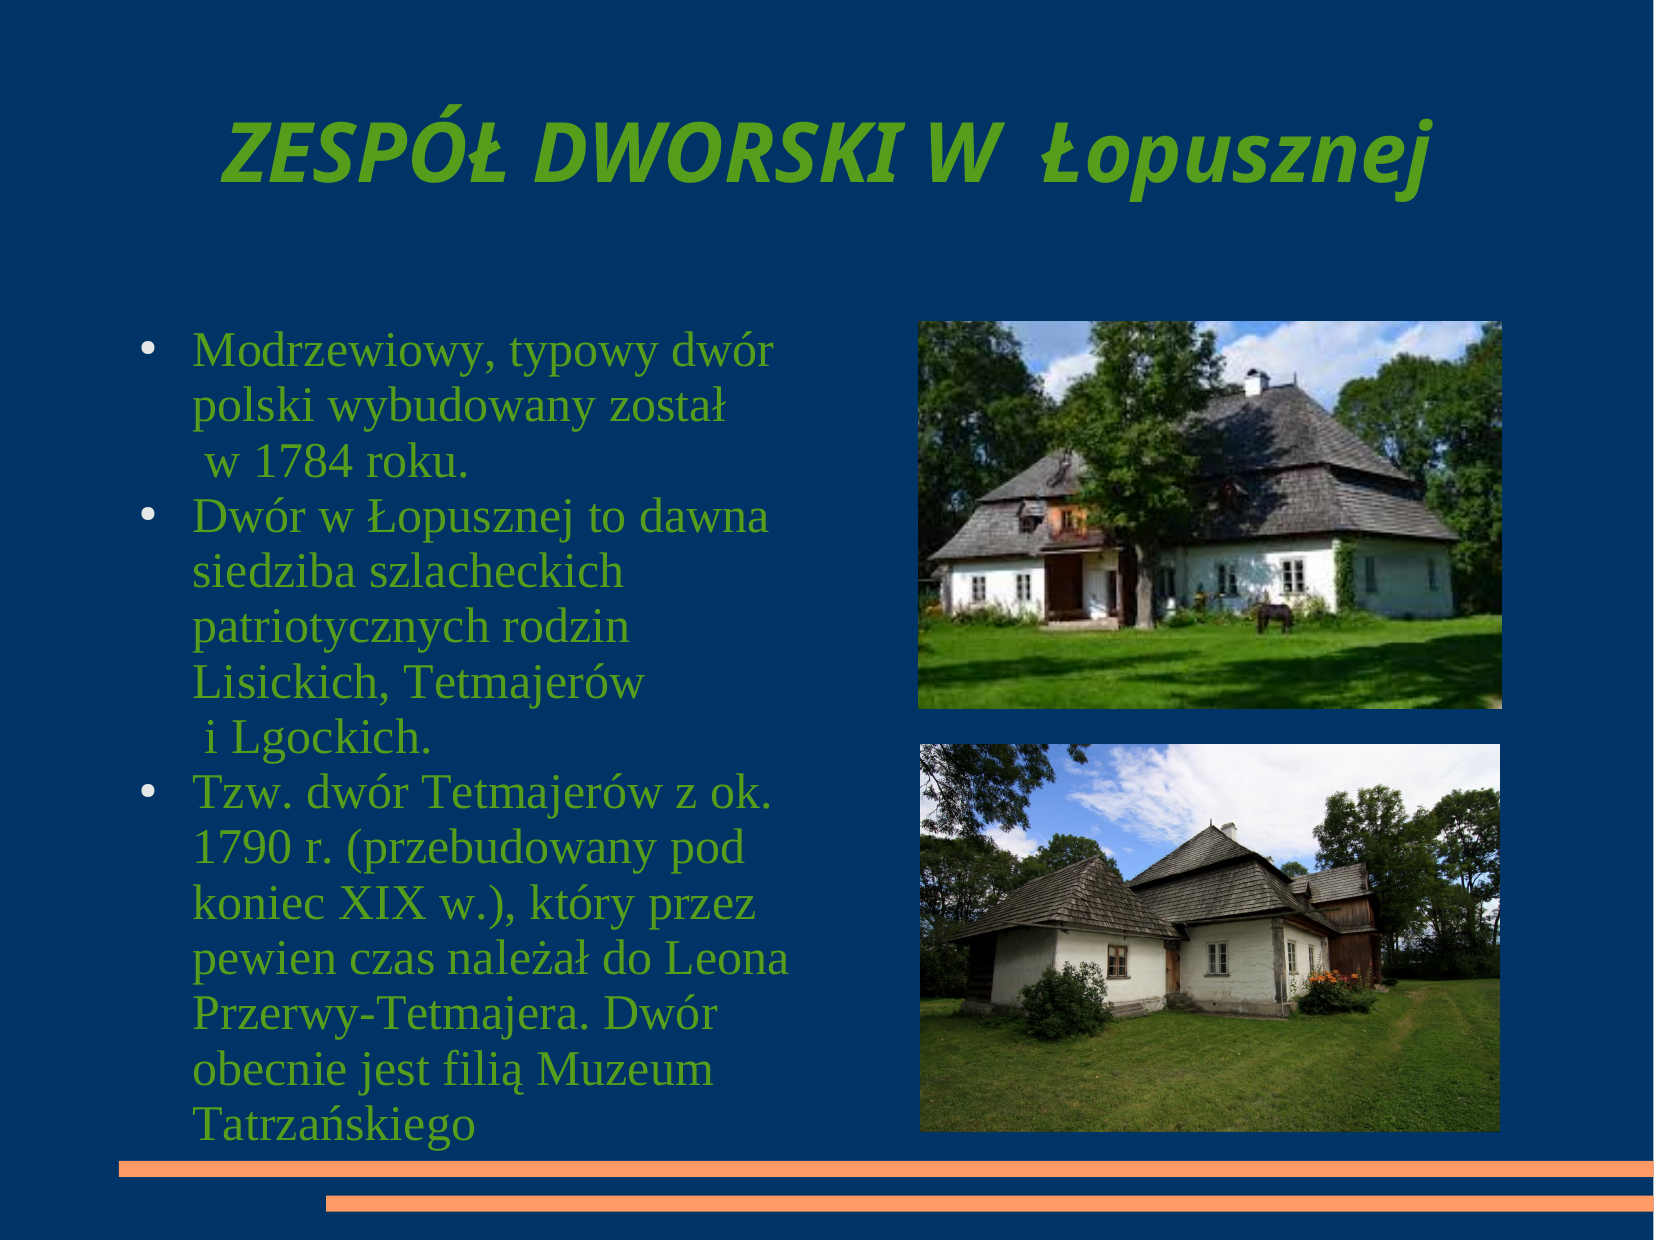

# ZESPÓŁ DWORSKI W Łopusznej
Modrzewiowy, typowy dwór polski wybudowany został
 w 1784 roku.
Dwór w Łopusznej to dawna siedziba szlacheckich patriotycznych rodzin Lisickich, Tetmajerów
 i Lgockich.
Tzw. dwór Tetmajerów z ok. 1790 r. (przebudowany pod koniec XIX w.), który przez pewien czas należał do Leona Przerwy-Tetmajera. Dwór obecnie jest filią Muzeum Tatrzańskiego